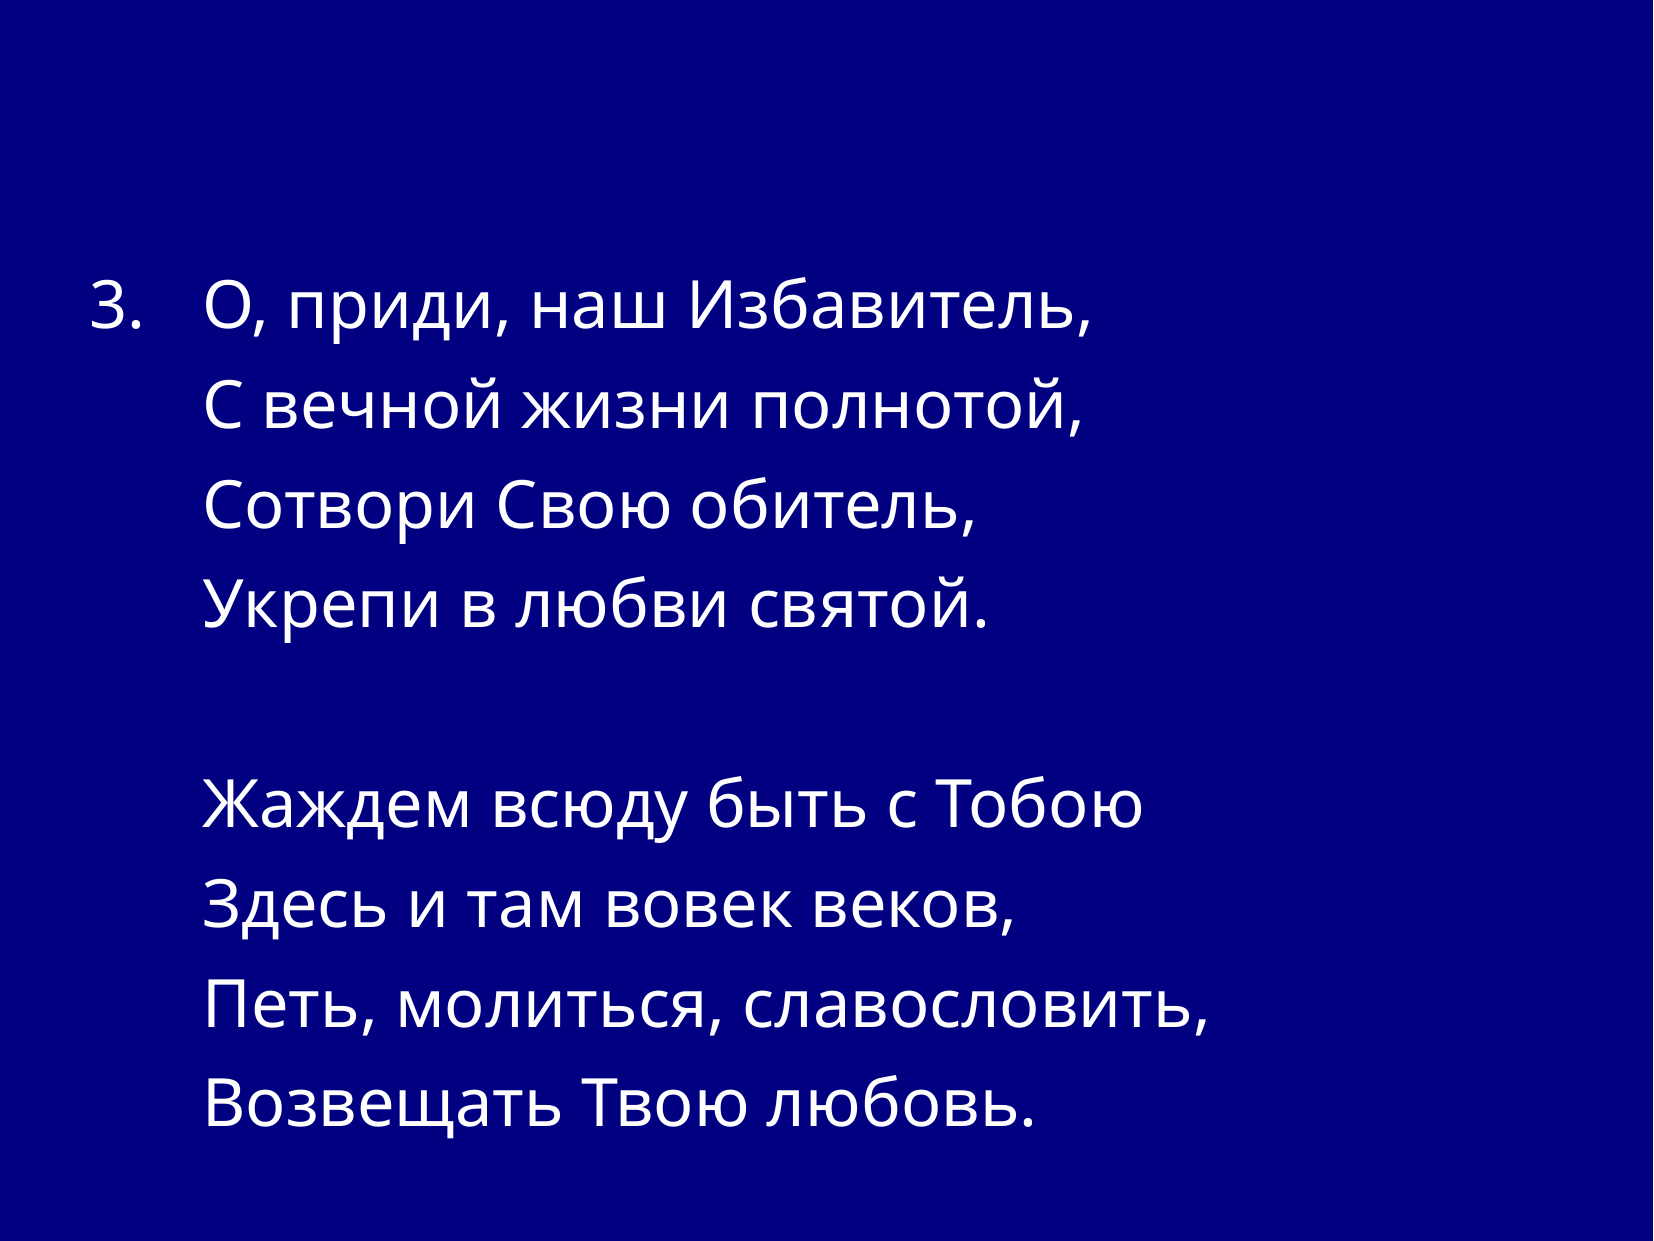

3.	О, приди, наш Избавитель,
	С вечной жизни полнотой,
	Сотвори Свою обитель,
	Укрепи в любви святой.
	Жаждем всюду быть с Тобою
	Здесь и там вовек веков,
	Петь, молиться, славословить,
	Возвещать Твою любовь.